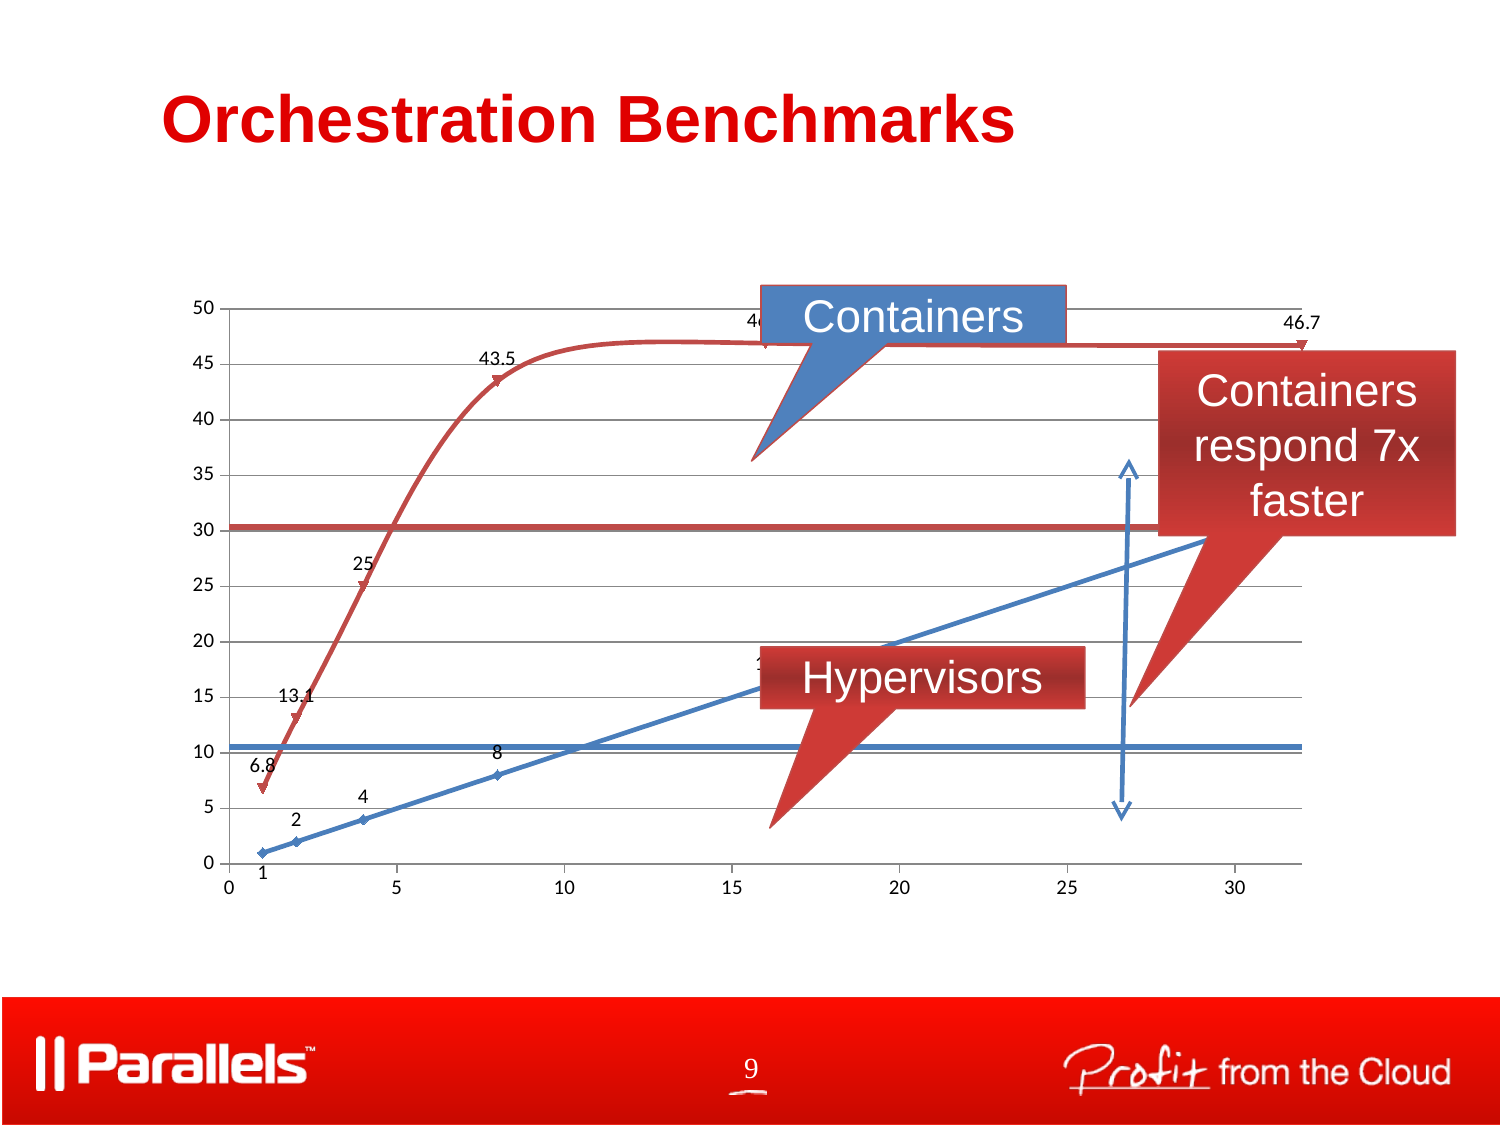

# Orchestration Benchmarks
Containers
### Chart
| Category | | |
|---|---|---|Containers respond 7x faster